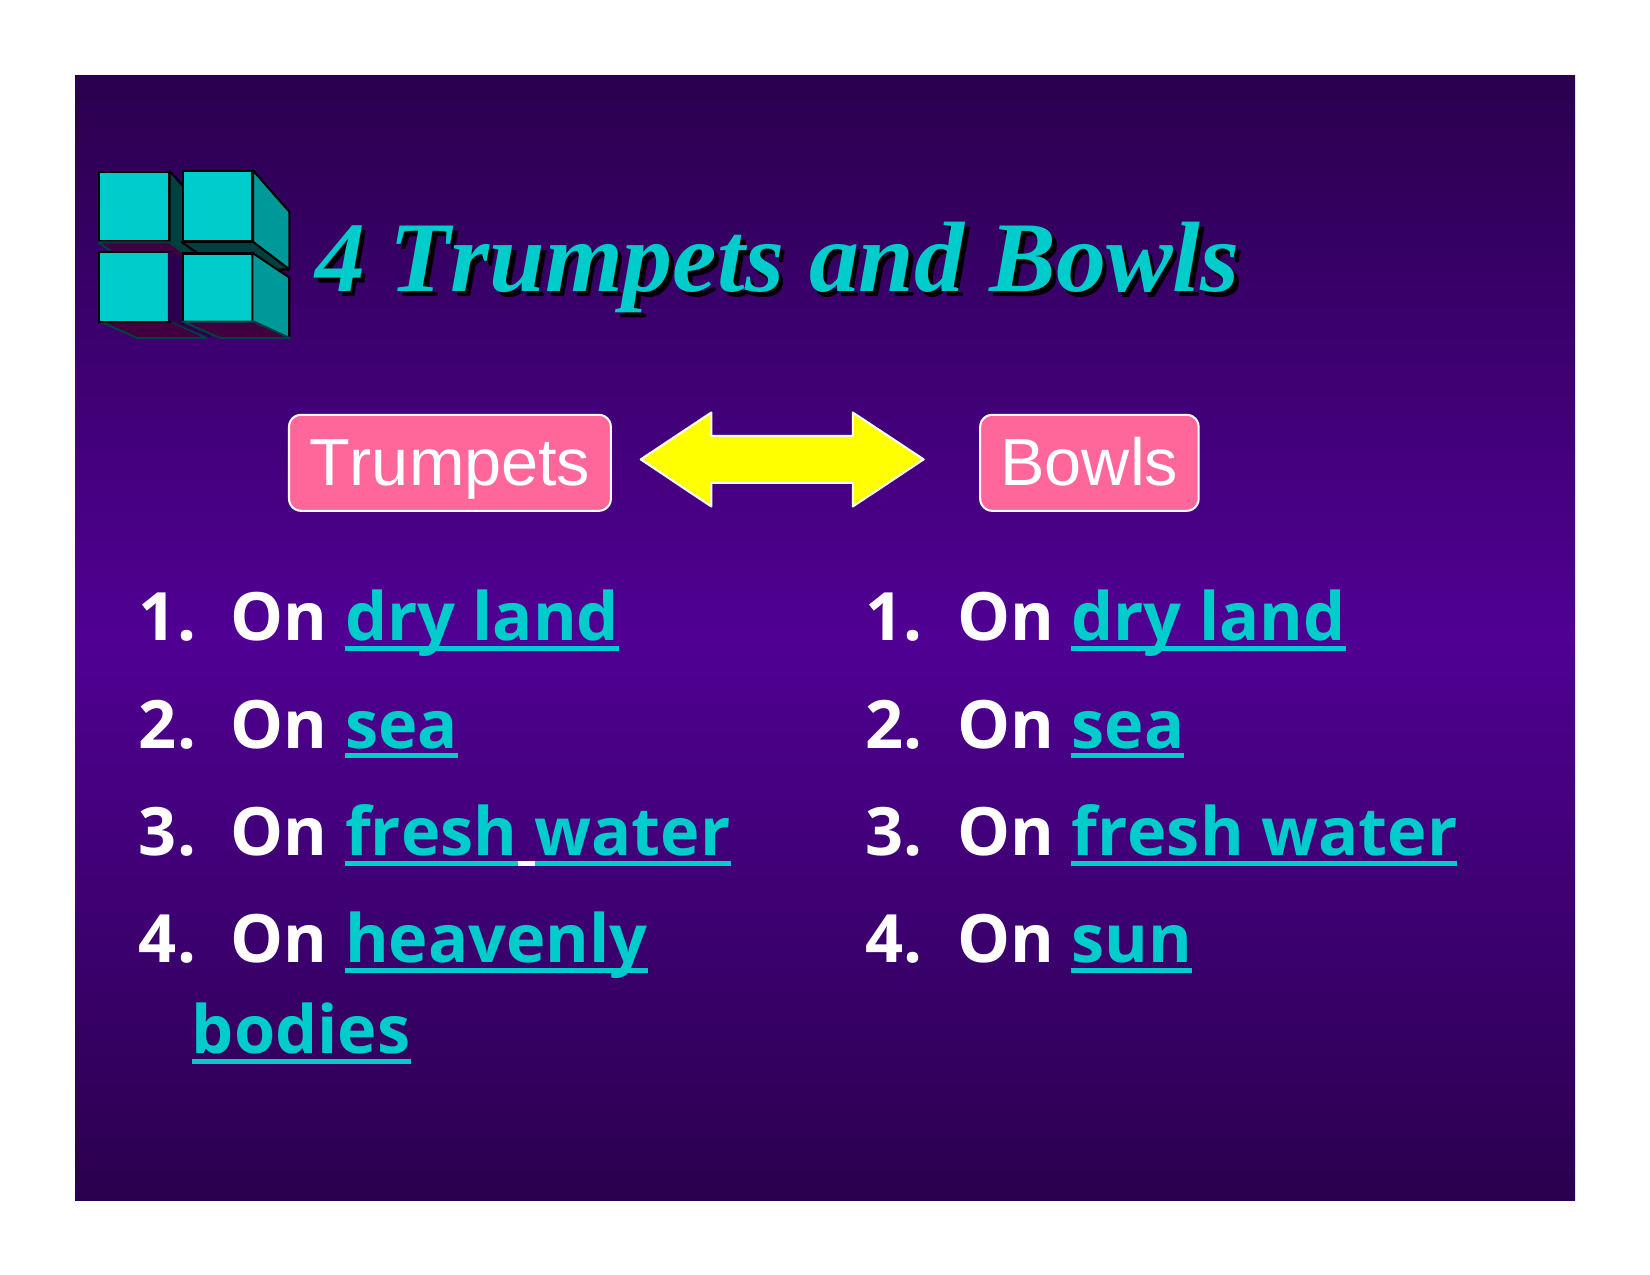

# 4 Trumpets and Bowls
Trumpets
Bowls
1. On dry land
2. On sea
3. On fresh water
4. On heavenly bodies
1. On dry land
2. On sea
3. On fresh water
4. On sun